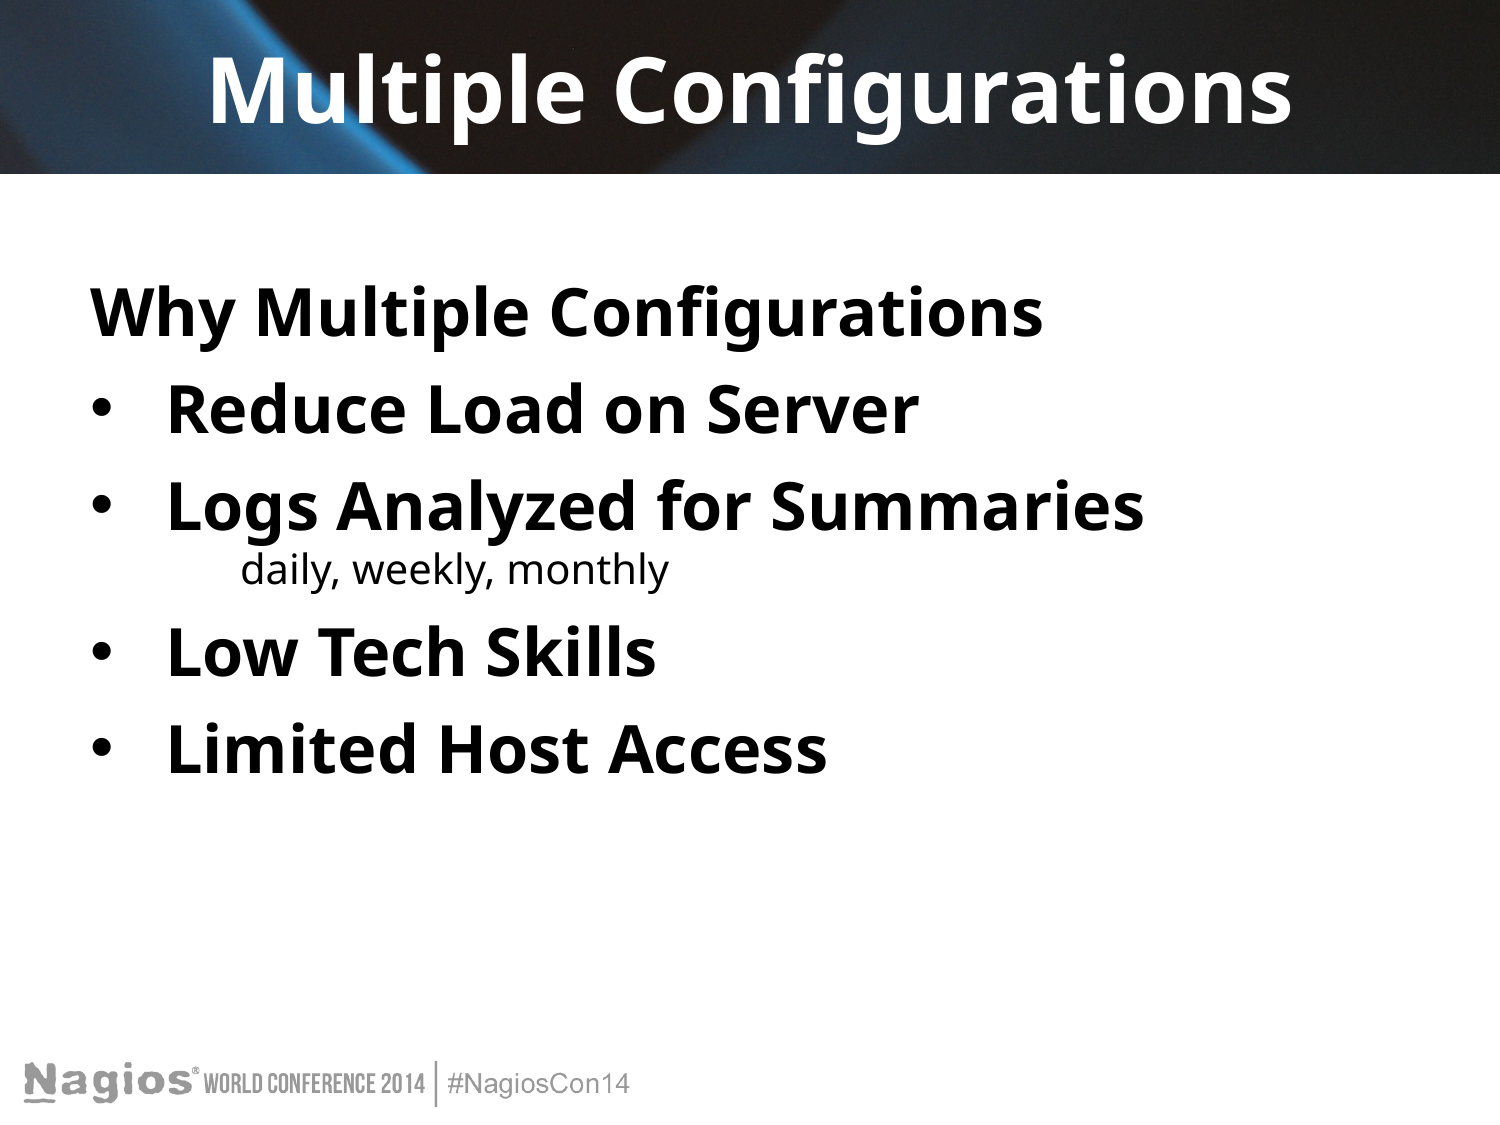

# Multiple Configurations
Why Multiple Configurations
Reduce Load on Server
Logs Analyzed for Summaries
daily, weekly, monthly
Low Tech Skills
Limited Host Access